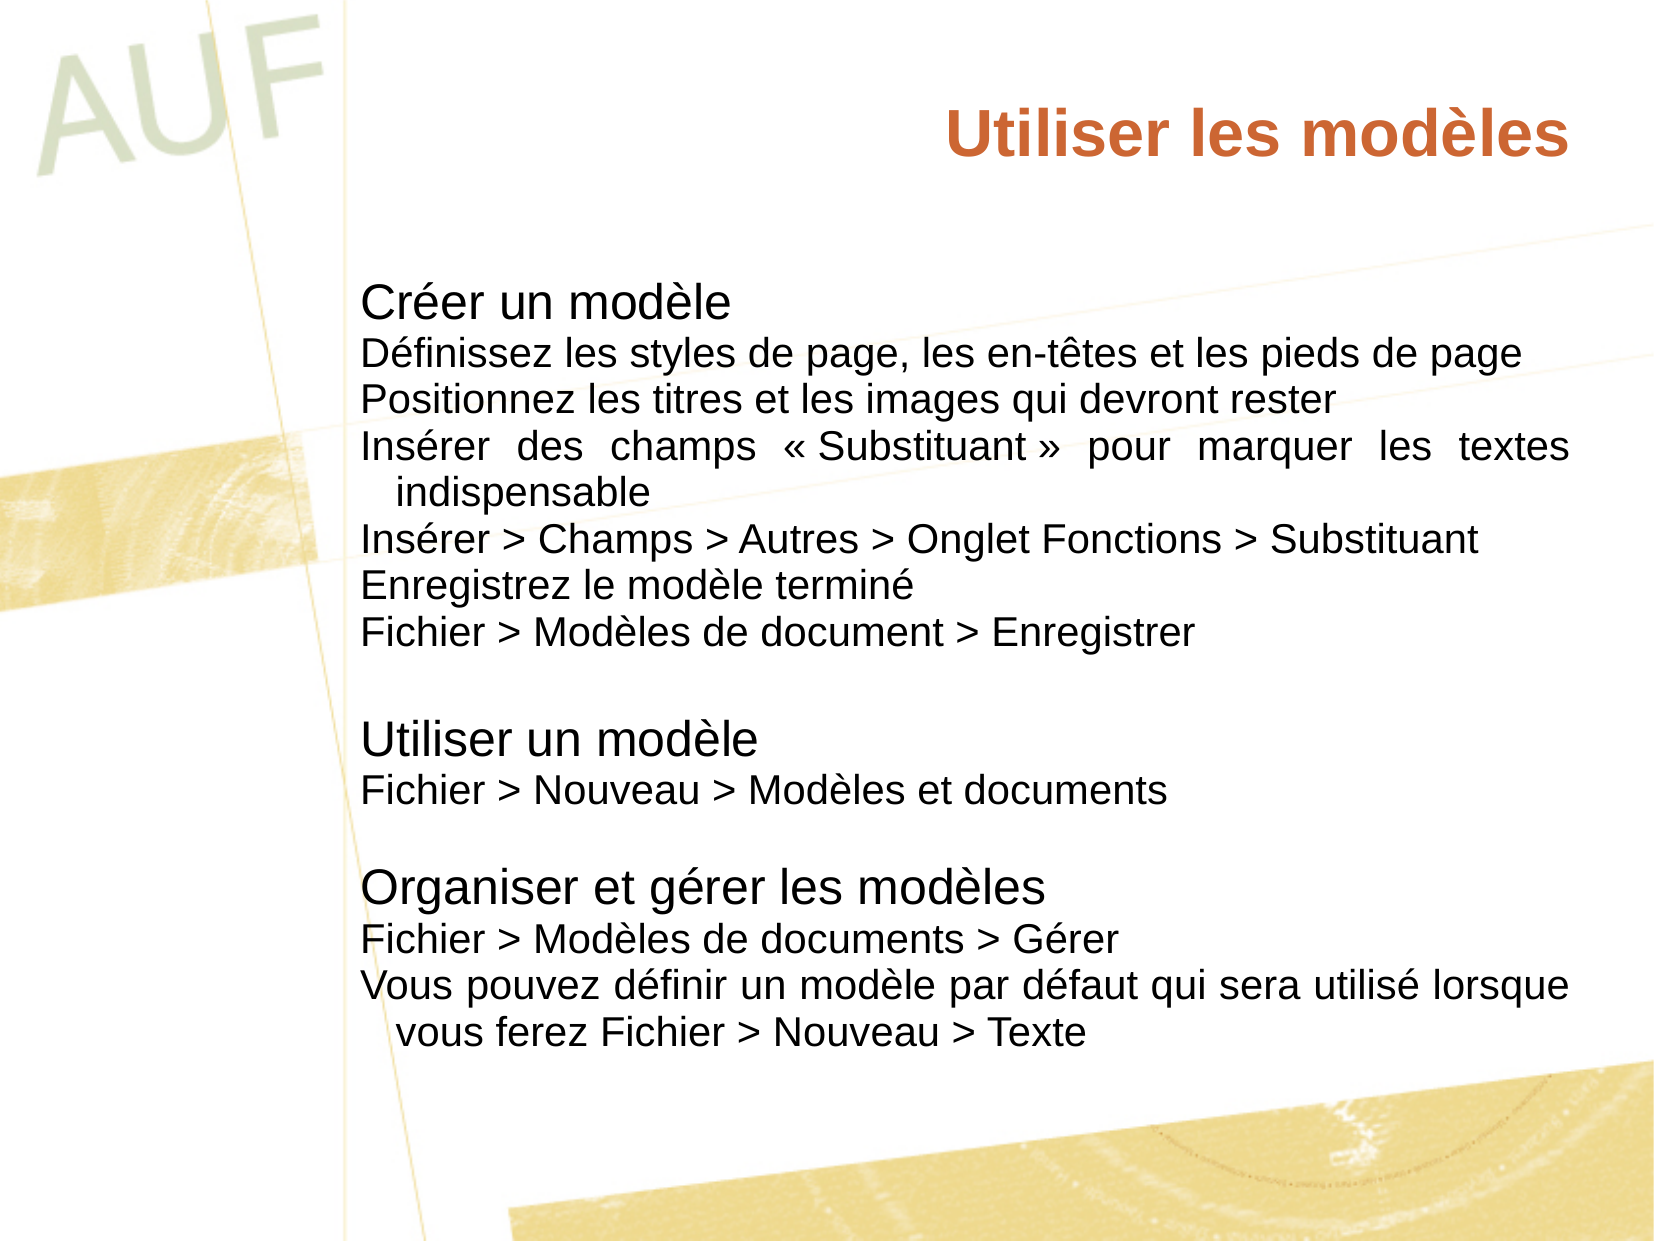

# Utiliser les modèles
Créer un modèle
Définissez les styles de page, les en-têtes et les pieds de page
Positionnez les titres et les images qui devront rester
Insérer des champs « Substituant » pour marquer les textes indispensable
Insérer > Champs > Autres > Onglet Fonctions > Substituant
Enregistrez le modèle terminé
Fichier > Modèles de document > Enregistrer
Utiliser un modèle
Fichier > Nouveau > Modèles et documents
Organiser et gérer les modèles
Fichier > Modèles de documents > Gérer
Vous pouvez définir un modèle par défaut qui sera utilisé lorsque vous ferez Fichier > Nouveau > Texte